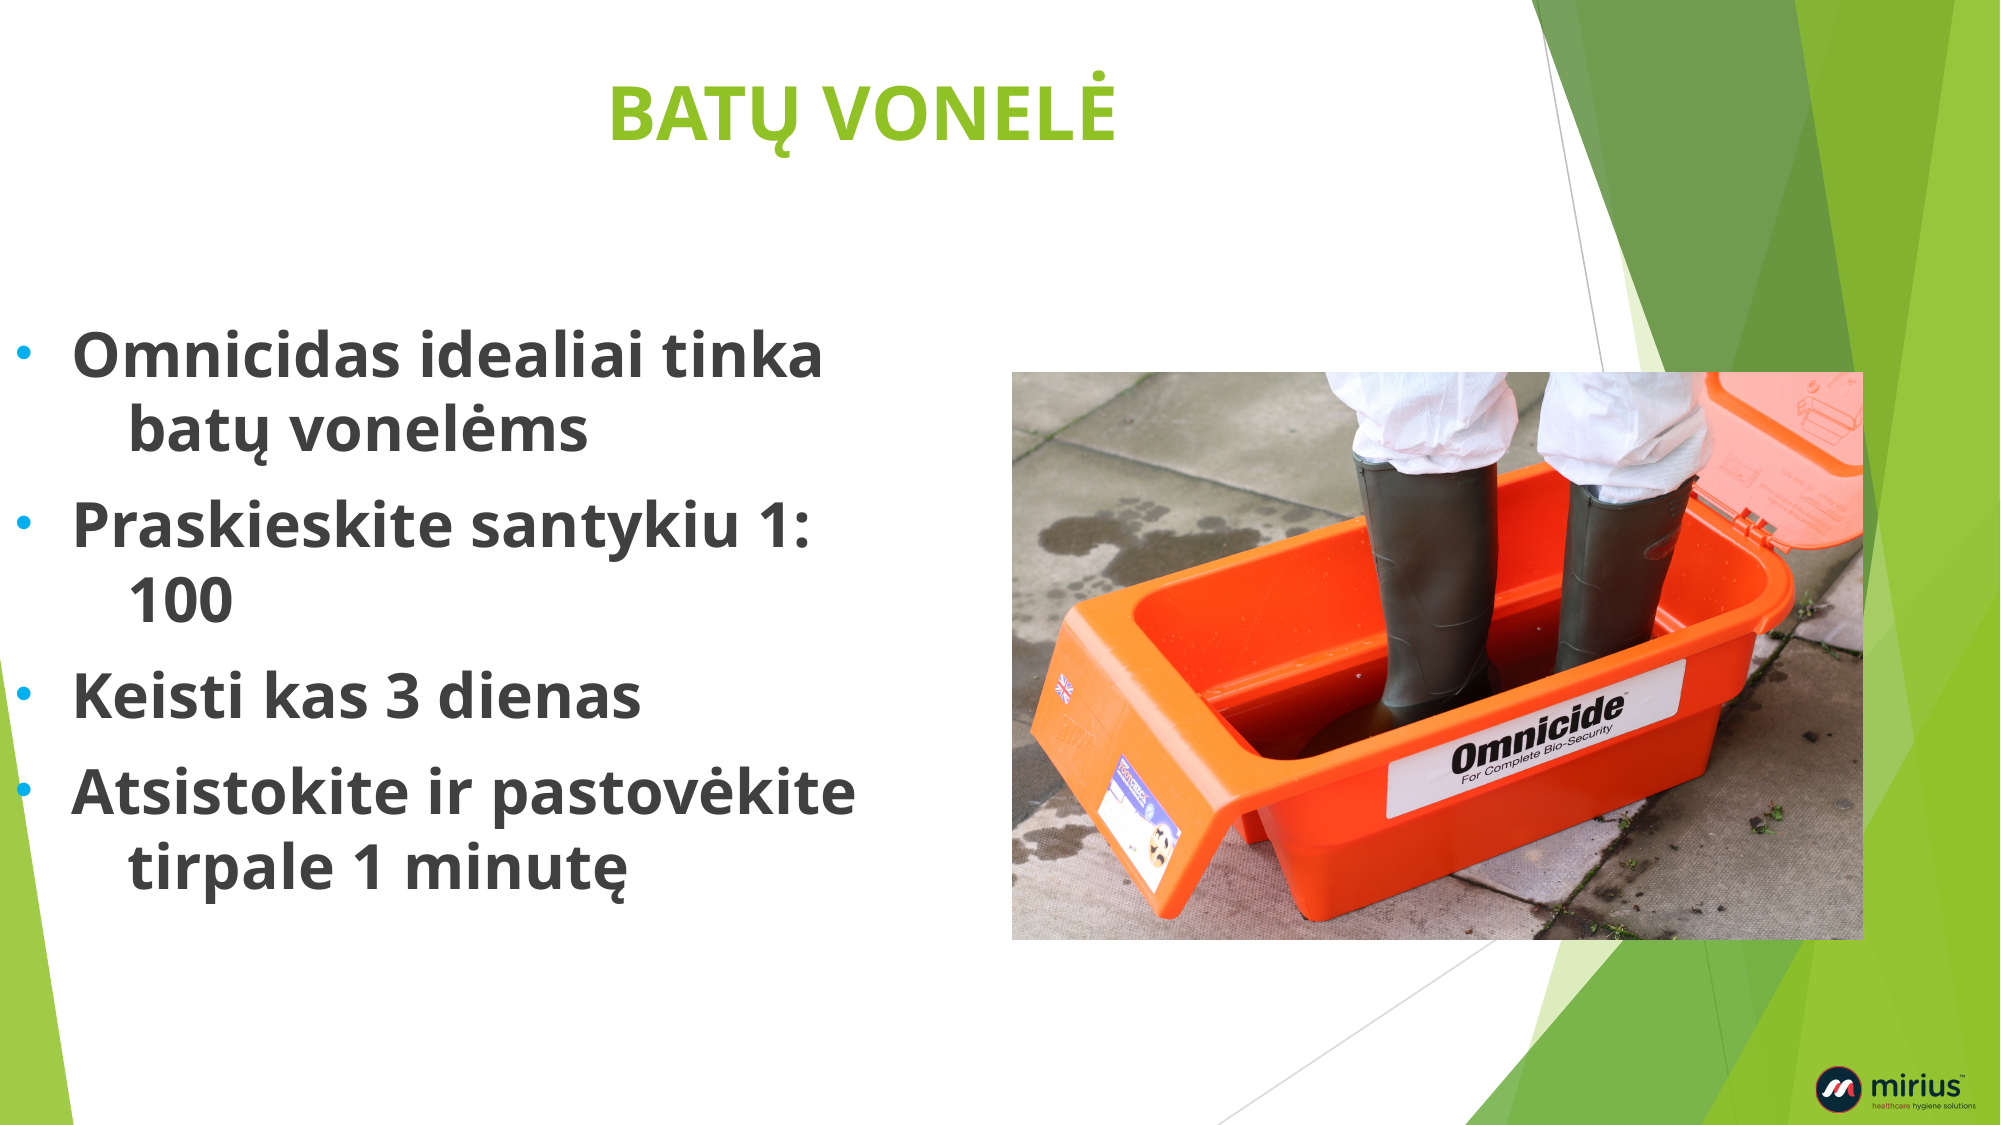

# BATŲ VONELĖ
Omnicidas idealiai tinka batų vonelėms
Praskieskite santykiu 1: 100
Keisti kas 3 dienas
Atsistokite ir pastovėkite tirpale 1 minutę